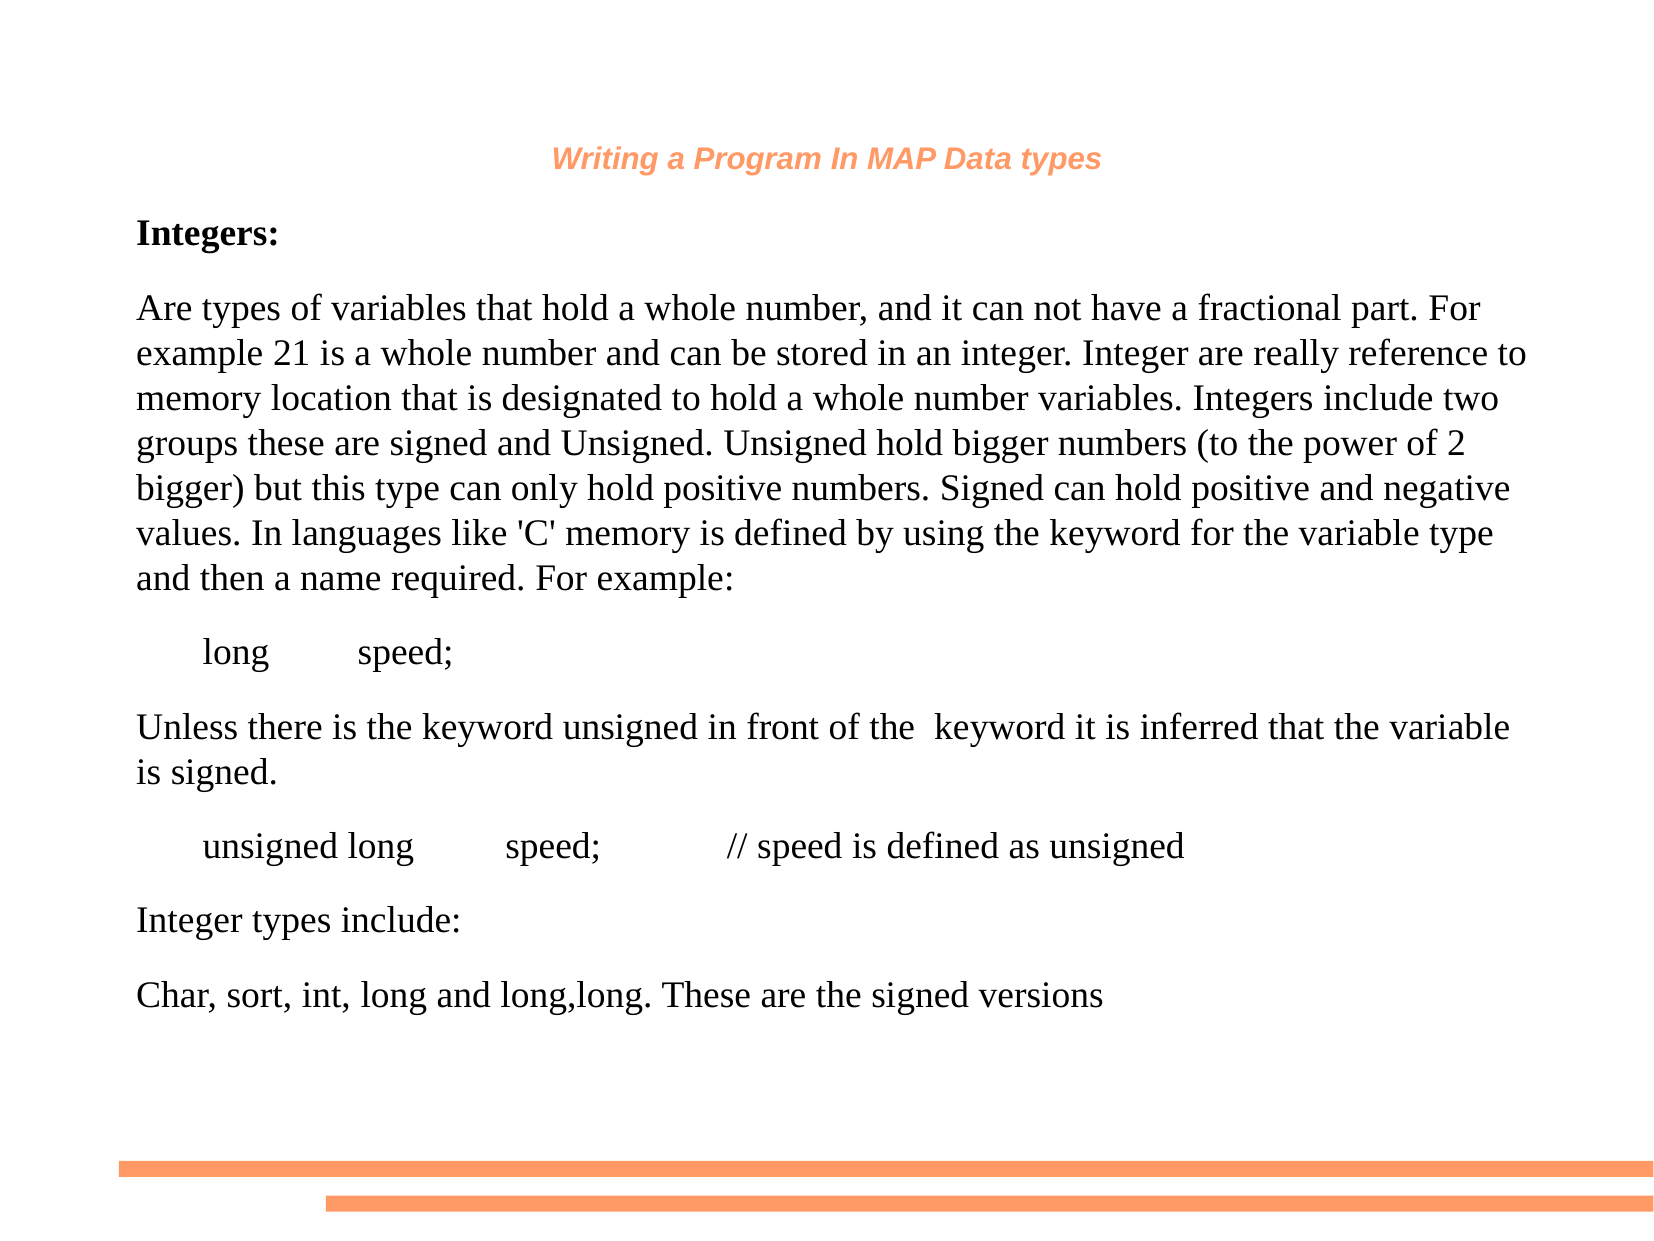

# Writing a Program In MAP Data types
Integers:
Are types of variables that hold a whole number, and it can not have a fractional part. For example 21 is a whole number and can be stored in an integer. Integer are really reference to memory location that is designated to hold a whole number variables. Integers include two groups these are signed and Unsigned. Unsigned hold bigger numbers (to the power of 2 bigger) but this type can only hold positive numbers. Signed can hold positive and negative values. In languages like 'C' memory is defined by using the keyword for the variable type and then a name required. For example:
 long 		speed;
Unless there is the keyword unsigned in front of the keyword it is inferred that the variable is signed.
 unsigned long 		speed;		// speed is defined as unsigned
Integer types include:
Char, sort, int, long and long,long. These are the signed versions